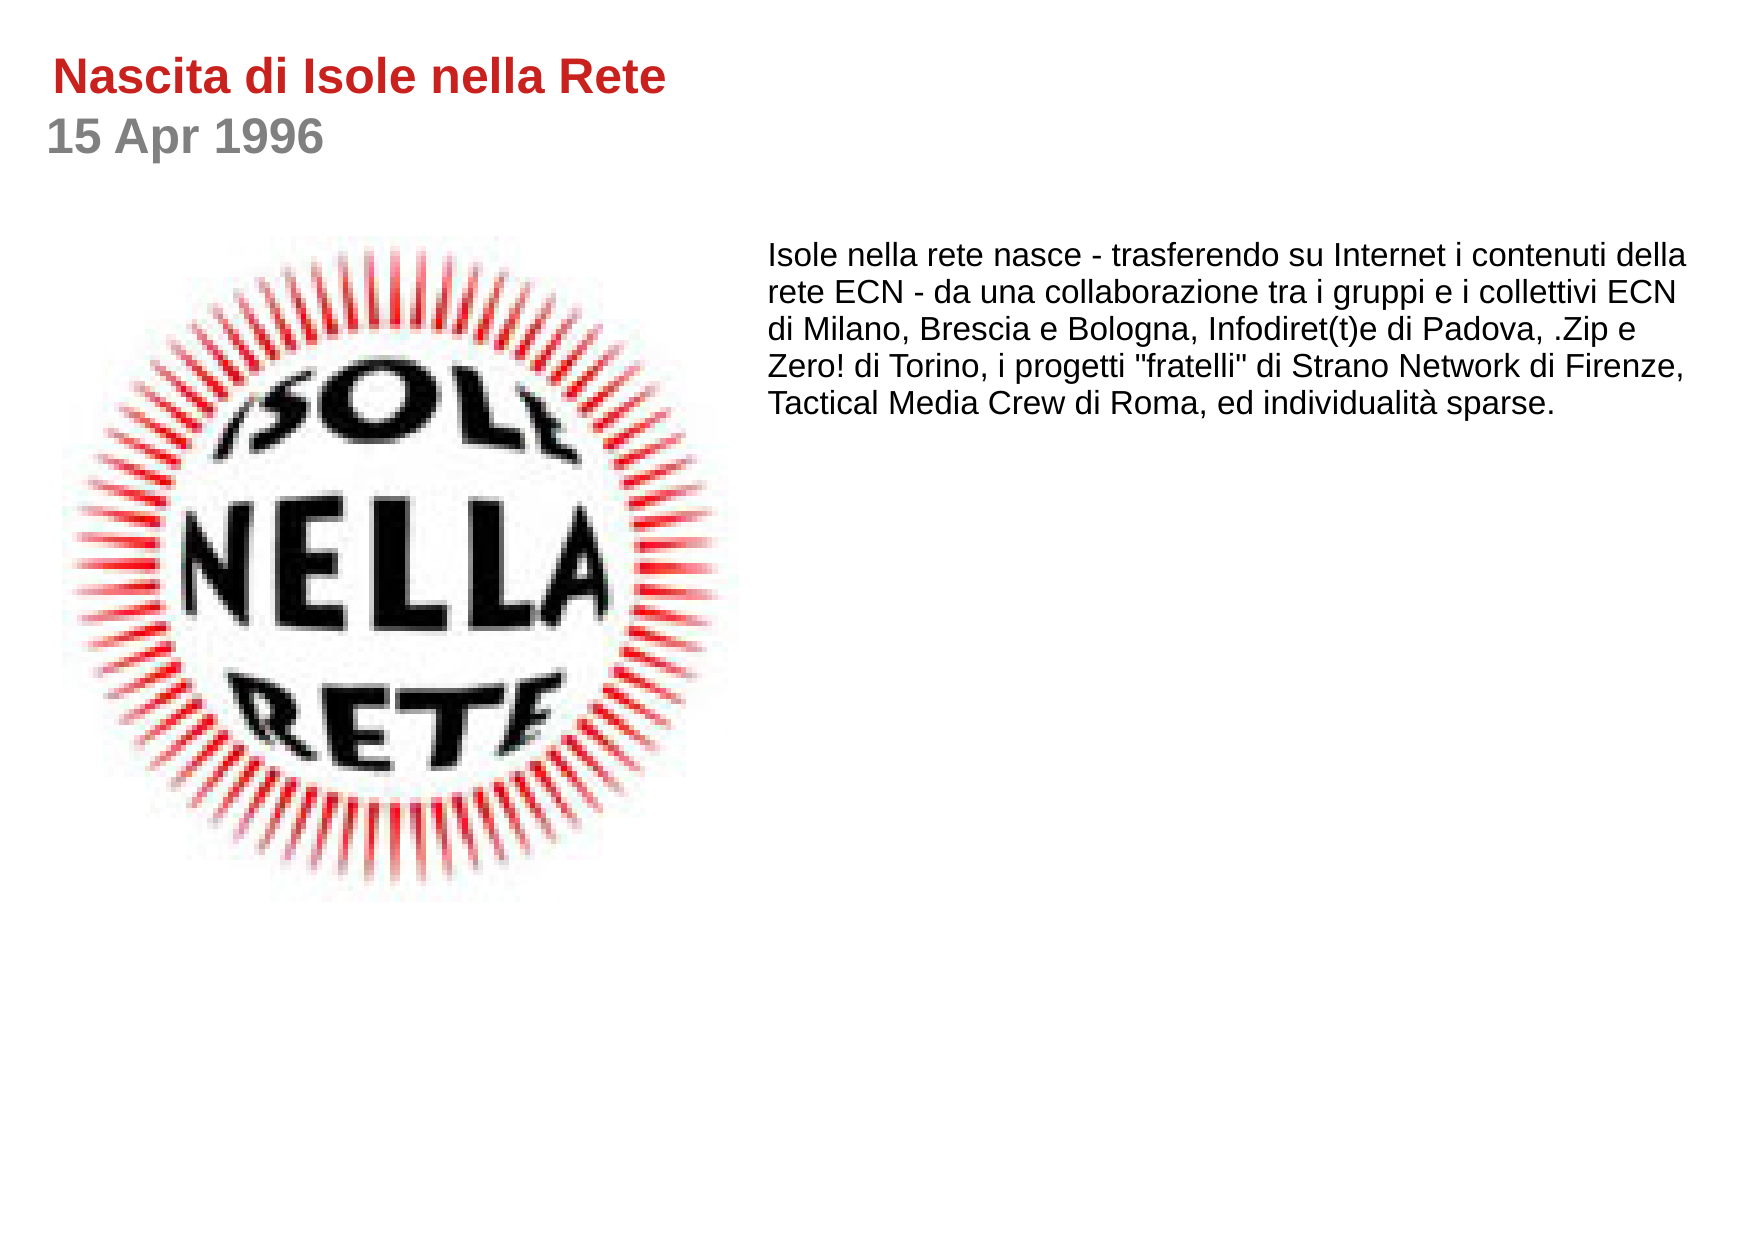

# Nascita di Isole nella Rete
15 Apr 1996
Isole nella rete nasce - trasferendo su Internet i contenuti della rete ECN - da una collaborazione tra i gruppi e i collettivi ECN di Milano, Brescia e Bologna, Infodiret(t)e di Padova, .Zip e Zero! di Torino, i progetti "fratelli" di Strano Network di Firenze, Tactical Media Crew di Roma, ed individualità sparse.